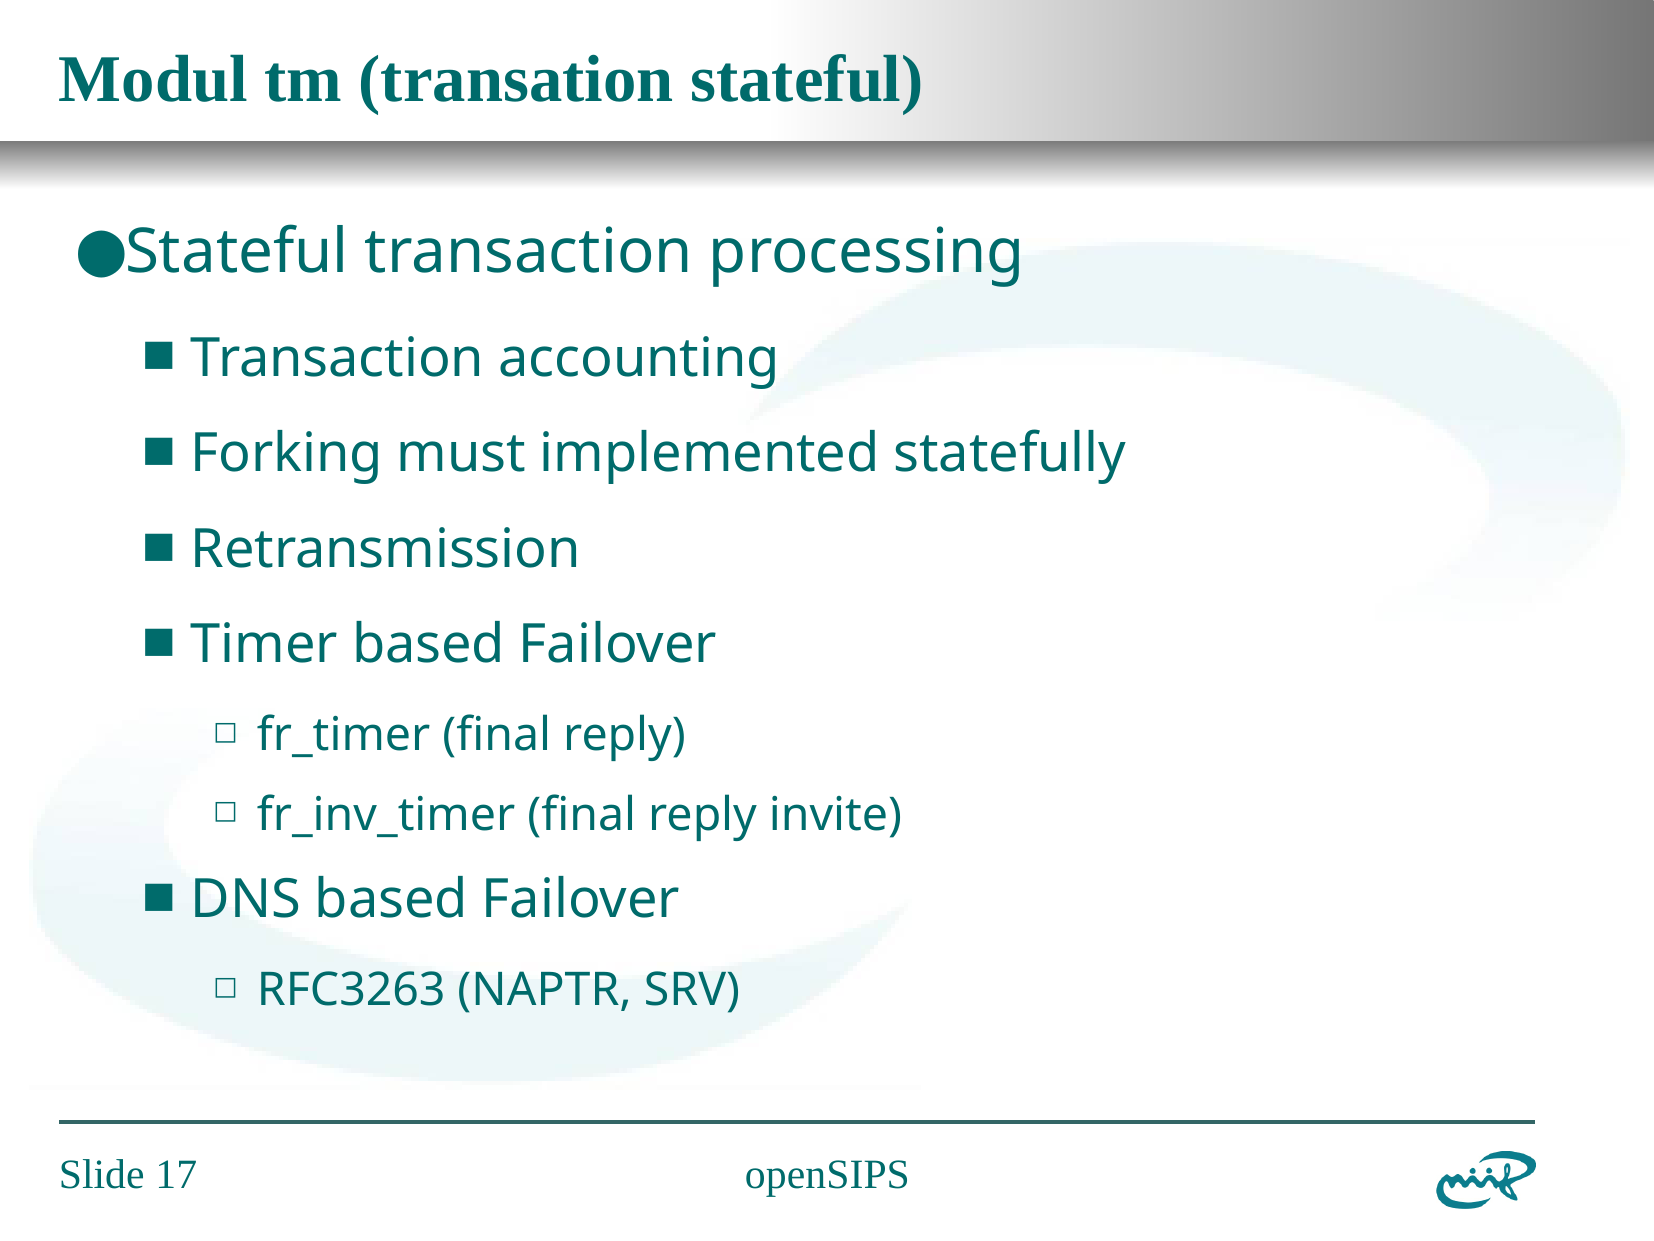

# Modul tm (transation stateful)
Stateful transaction processing
Transaction accounting
Forking must implemented statefully
Retransmission
Timer based Failover
fr_timer (final reply)
fr_inv_timer (final reply invite)
DNS based Failover
RFC3263 (NAPTR, SRV)
17
openSIPS